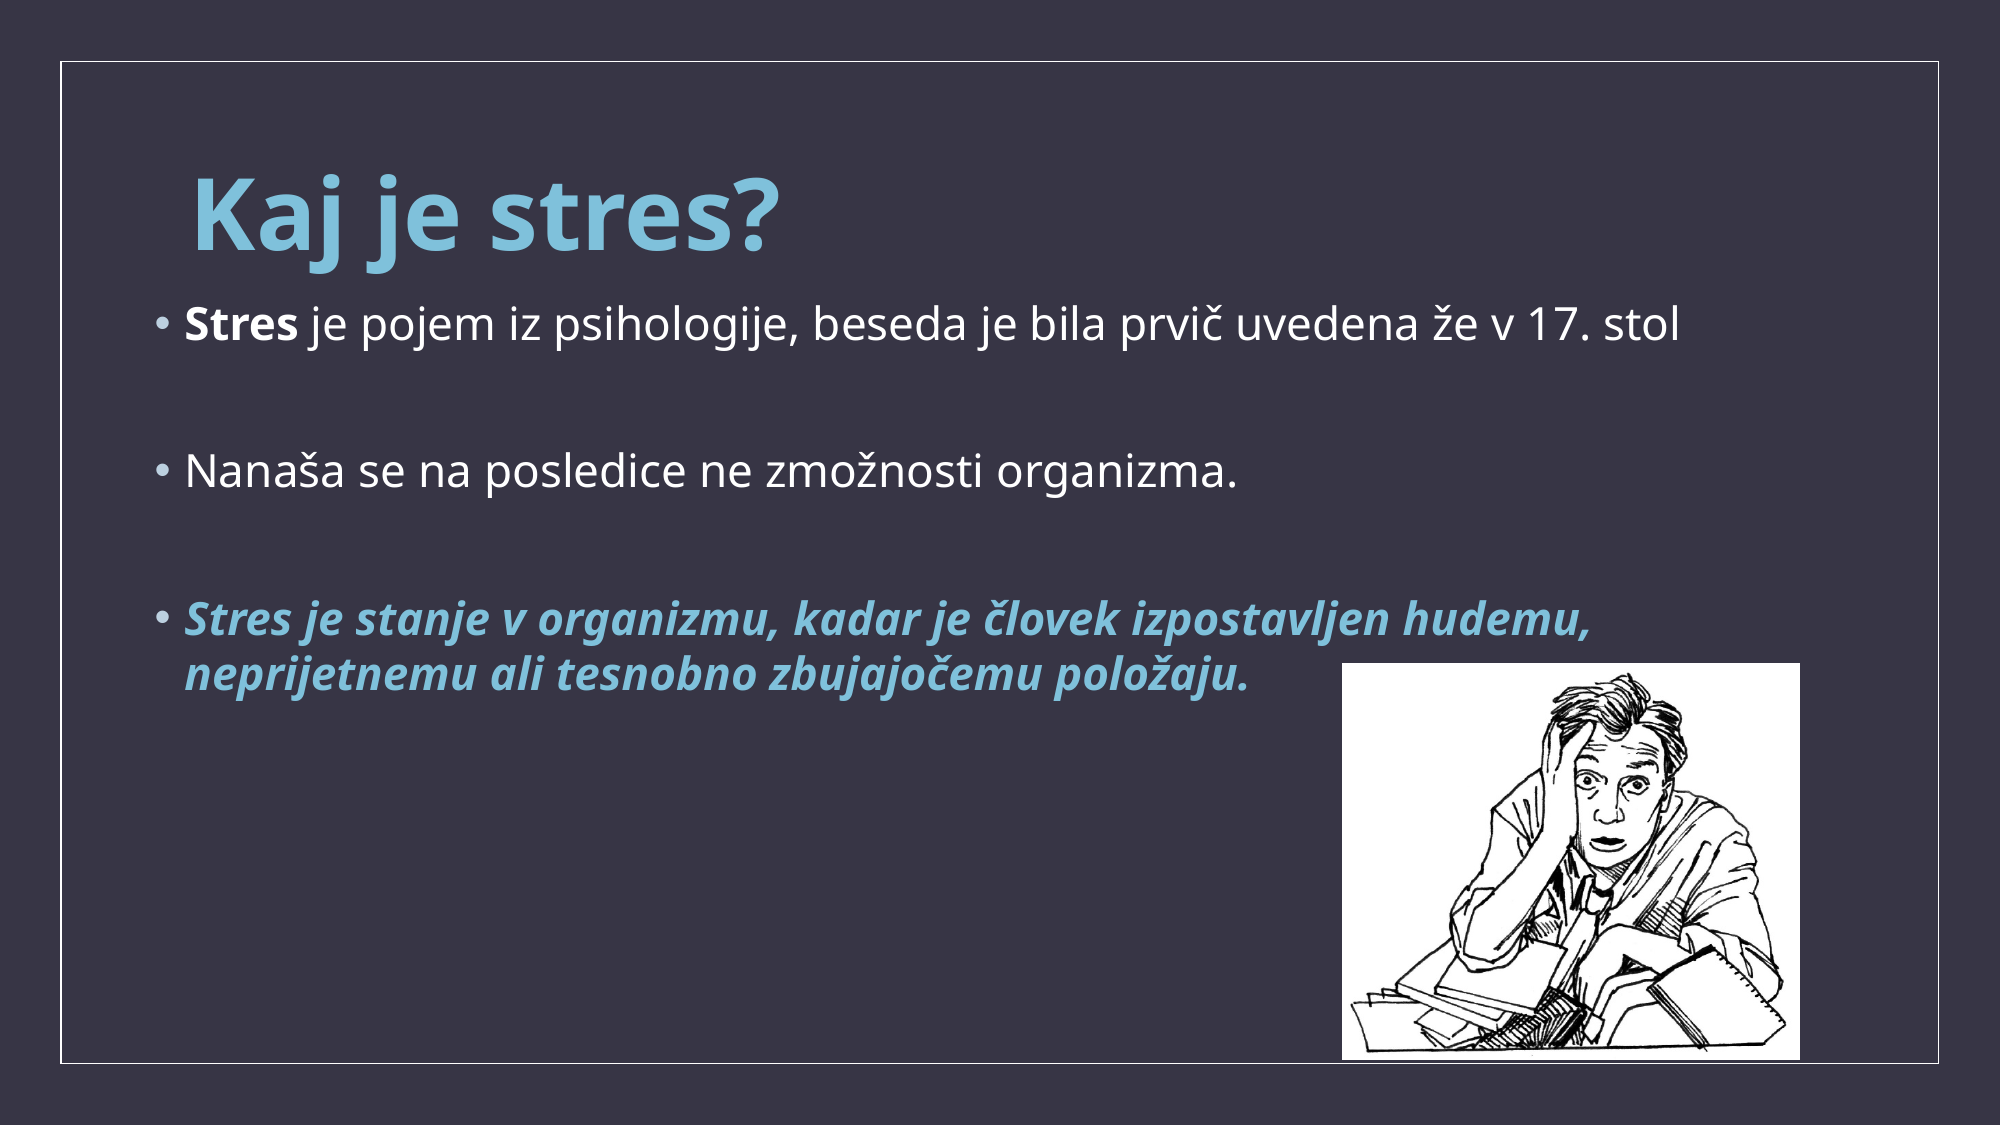

# Kaj je stres?
Stres je pojem iz psihologije, beseda je bila prvič uvedena že v 17. stol
Nanaša se na posledice ne zmožnosti organizma.
Stres je stanje v organizmu, kadar je človek izpostavljen hudemu, neprijetnemu ali tesnobno zbujajočemu položaju.